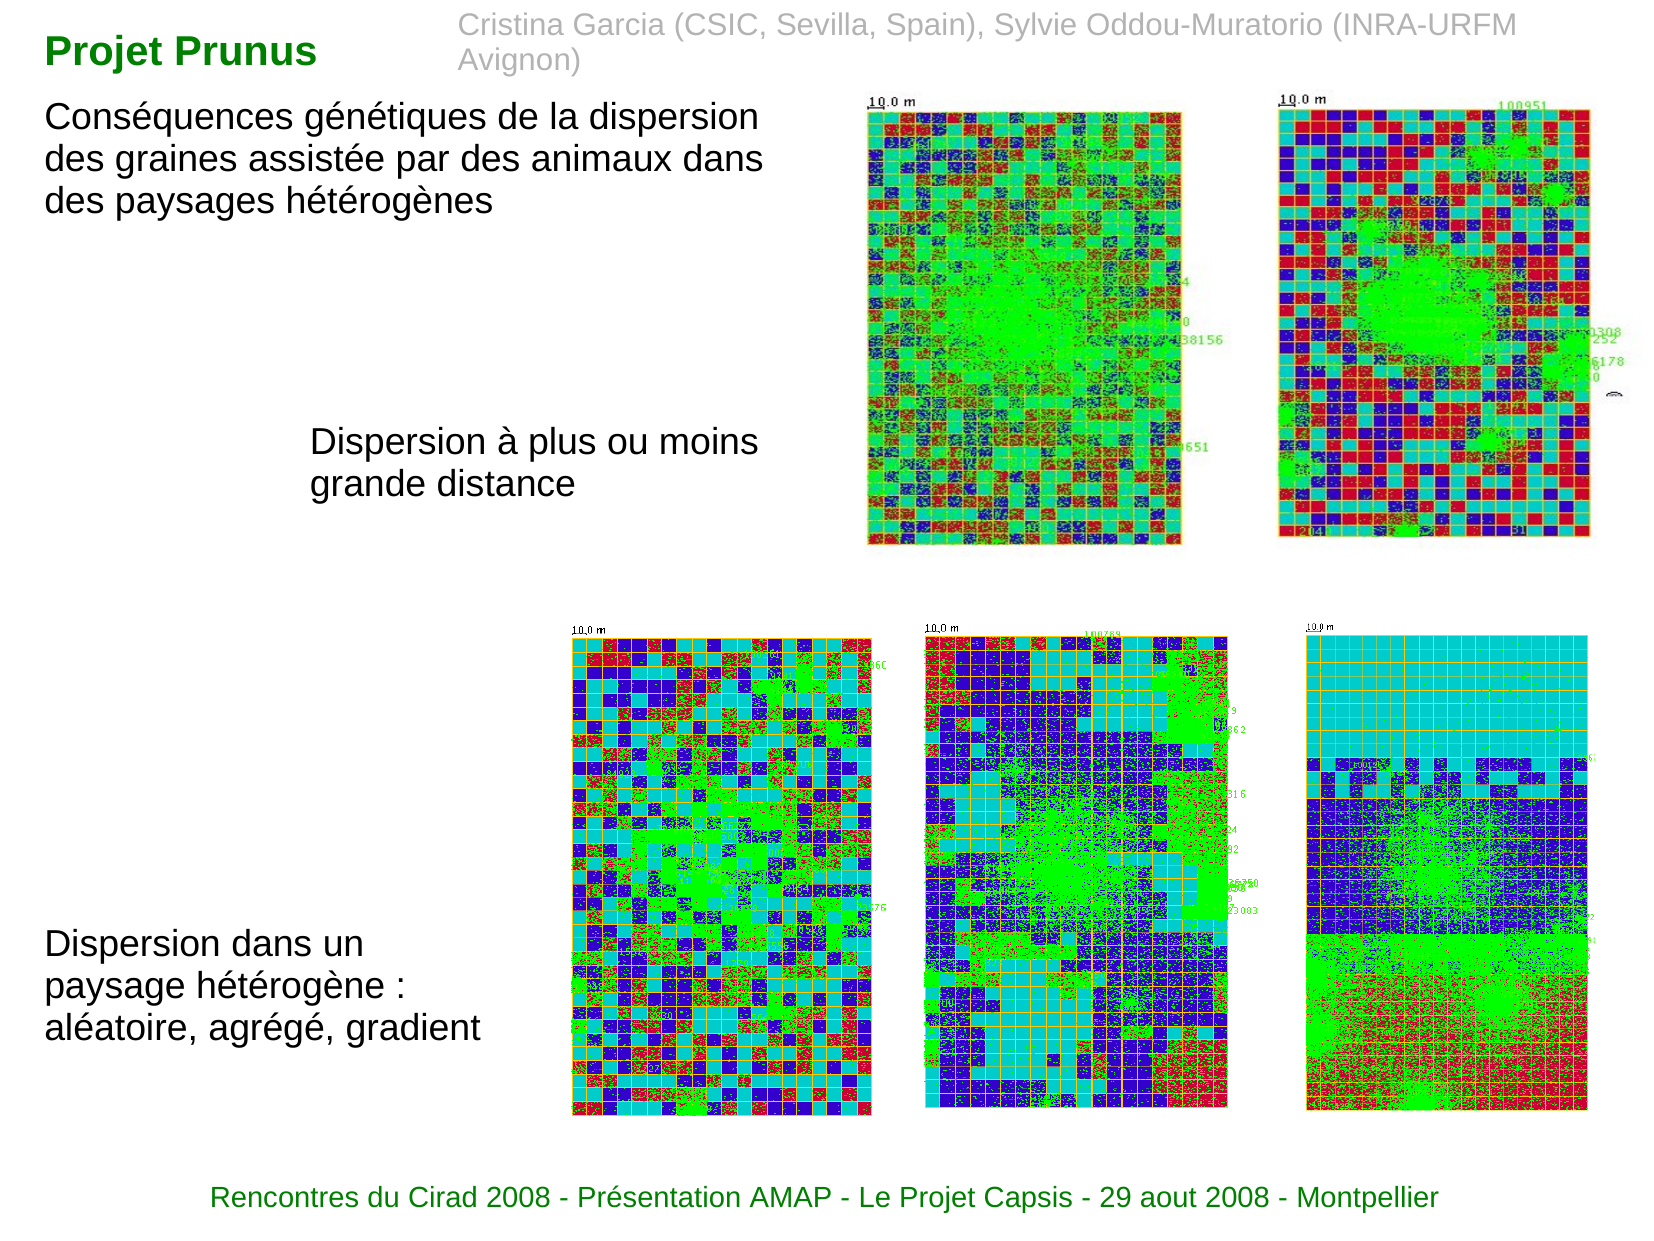

Cristina Garcia (CSIC, Sevilla, Spain), Sylvie Oddou-Muratorio (INRA-URFM Avignon)
Projet Prunus
Conséquences génétiques de la dispersion des graines assistée par des animaux dans des paysages hétérogènes
Dispersion à plus ou moins grande distance
Dispersion dans un paysage hétérogène : aléatoire, agrégé, gradient